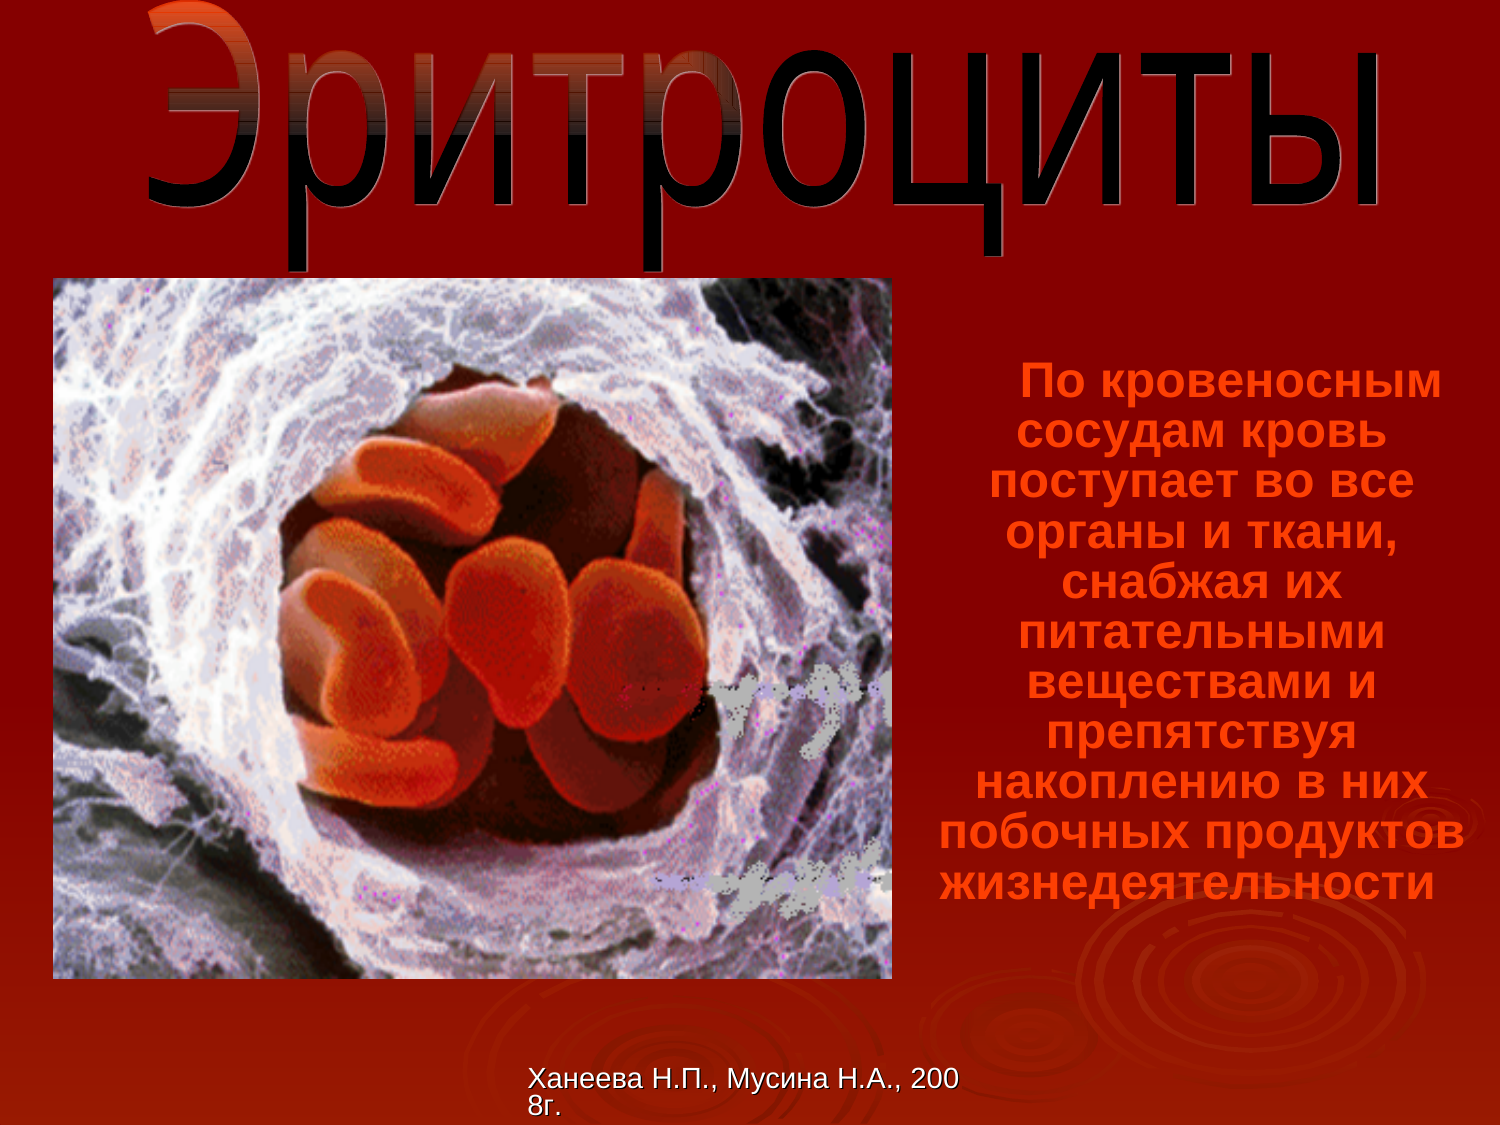

Эритроциты
# По кровеносным сосудам кровь поступает во все органы и ткани, снабжая их питательными веществами и препятствуя накоплению в них побочных продуктов жизнедеятельности
Ханеева Н.П., Мусина Н.А., 2008г.